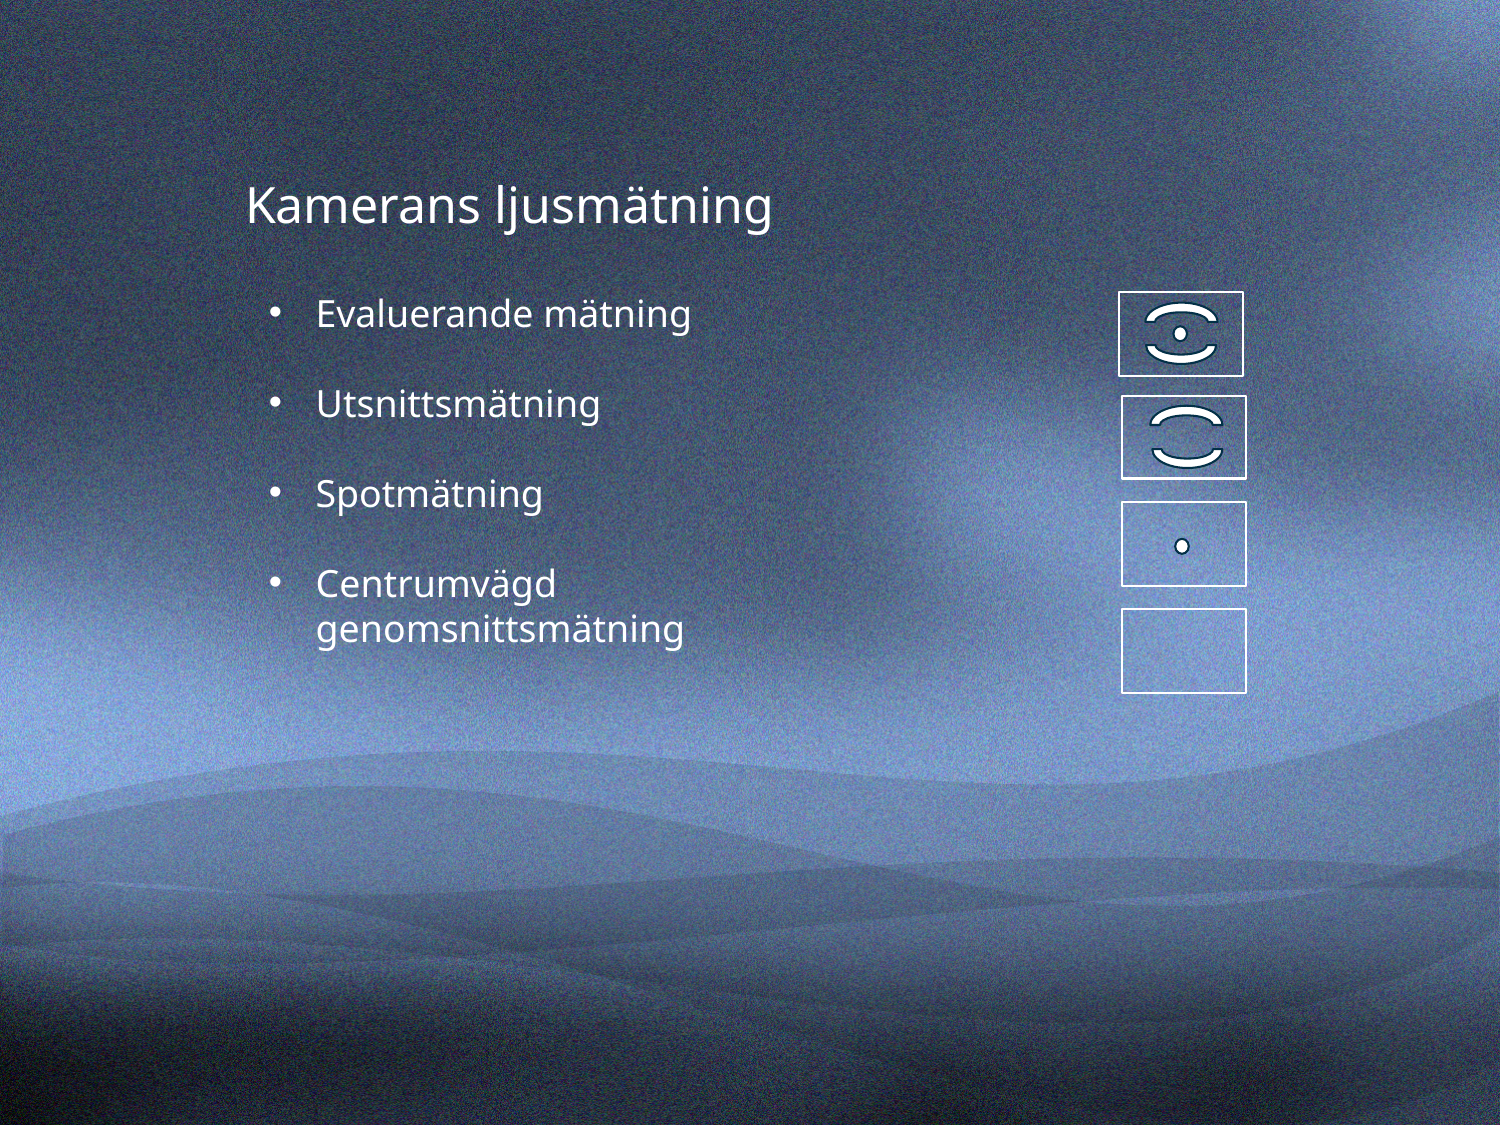

Kamerans ljusmätning
Evaluerande mätning
Utsnittsmätning
Spotmätning
Centrumvägd genomsnittsmätning